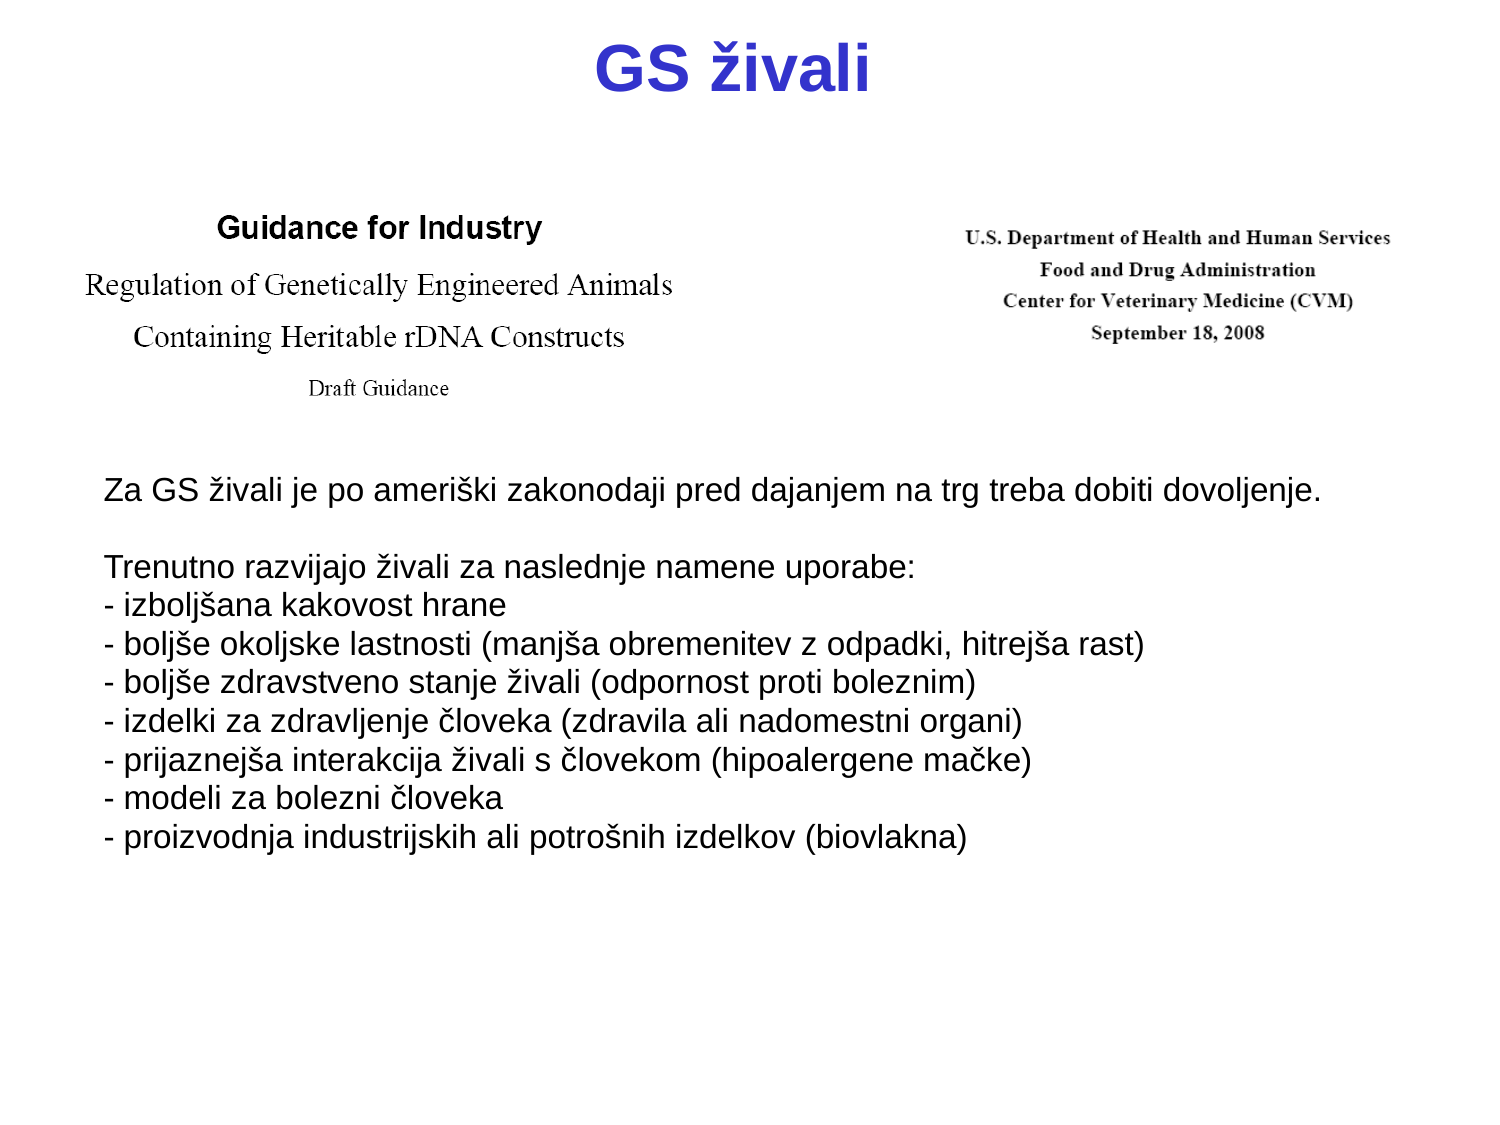

GS živali
# Za GS živali je po ameriški zakonodaji pred dajanjem na trg treba dobiti dovoljenje.
Trenutno razvijajo živali za naslednje namene uporabe:
- izboljšana kakovost hrane
- boljše okoljske lastnosti (manjša obremenitev z odpadki, hitrejša rast)
- boljše zdravstveno stanje živali (odpornost proti boleznim)
- izdelki za zdravljenje človeka (zdravila ali nadomestni organi)
- prijaznejša interakcija živali s človekom (hipoalergene mačke)
- modeli za bolezni človeka
- proizvodnja industrijskih ali potrošnih izdelkov (biovlakna)